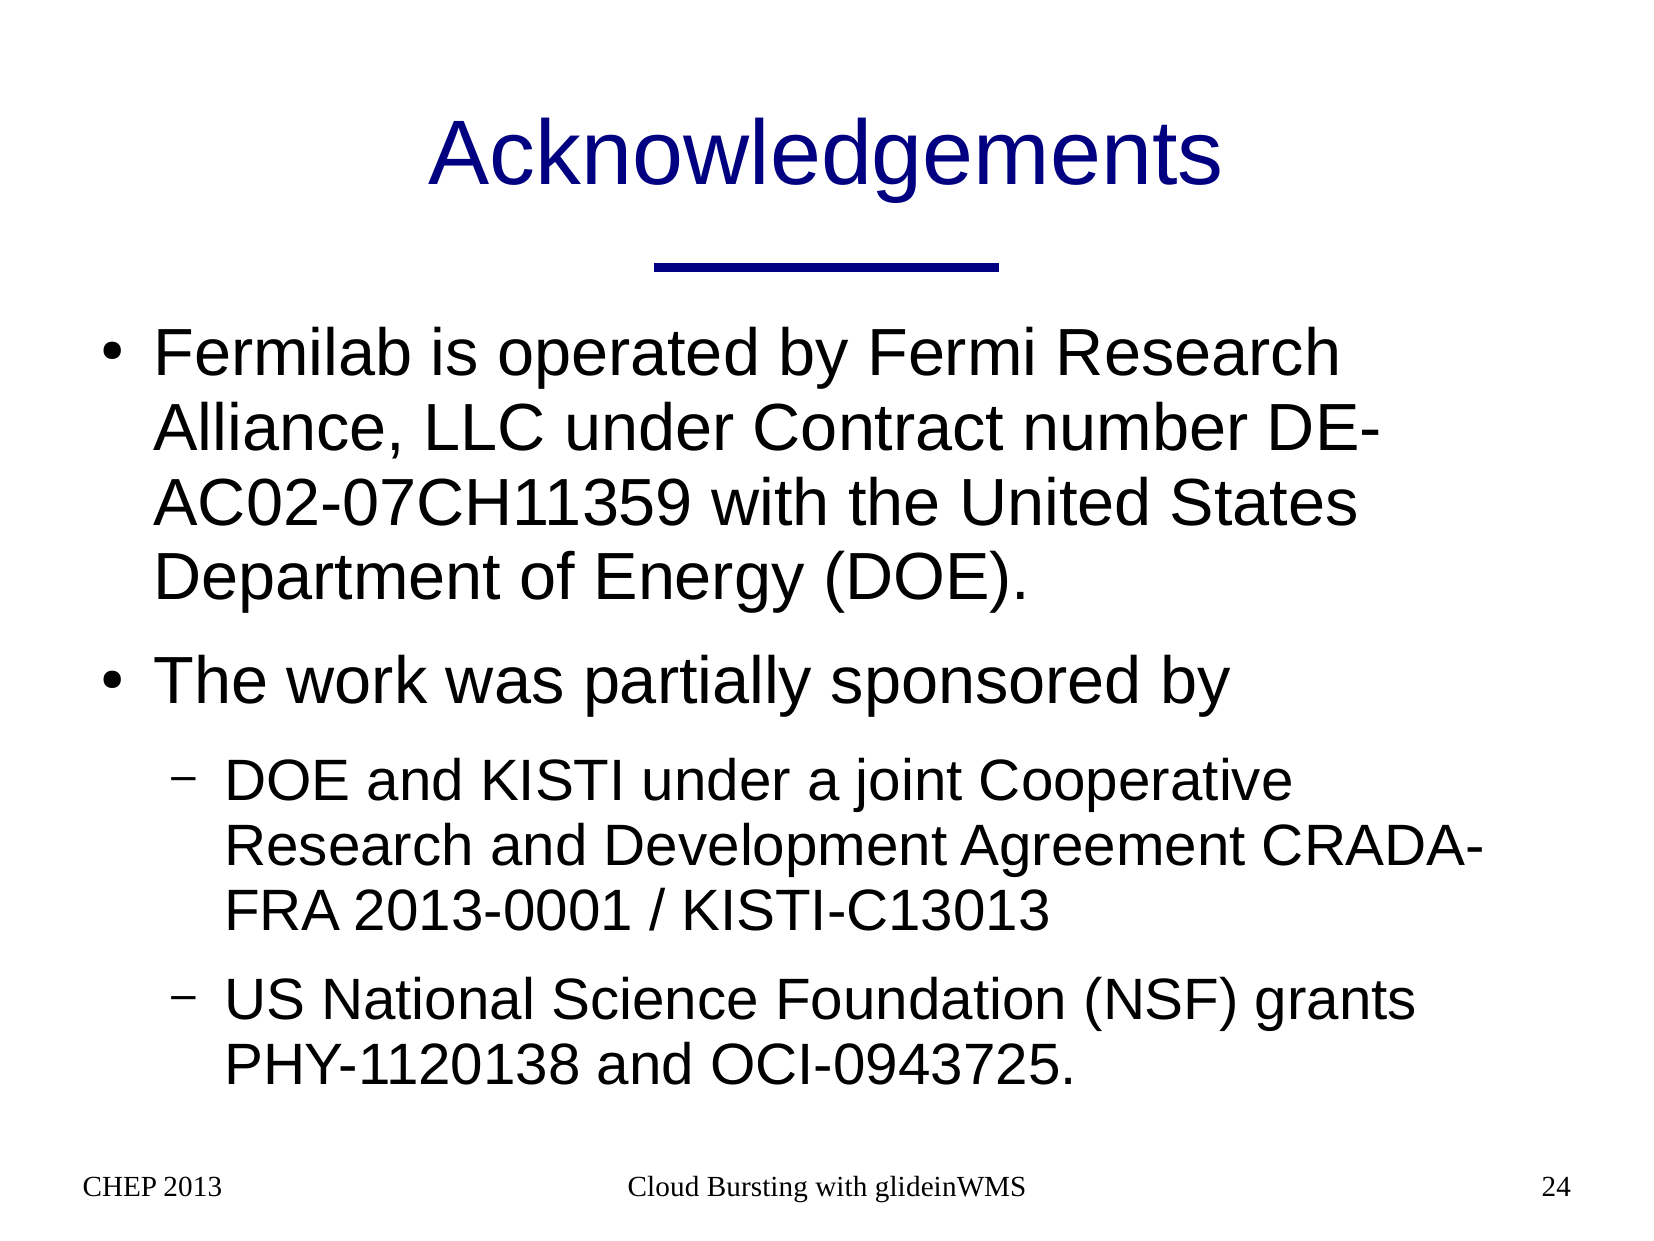

# Acknowledgements
Fermilab is operated by Fermi Research Alliance, LLC under Contract number DE-AC02-07CH11359 with the United States Department of Energy (DOE).
The work was partially sponsored by
DOE and KISTI under a joint Cooperative Research and Development Agreement CRADA-FRA 2013-0001 / KISTI-C13013
US National Science Foundation (NSF) grants PHY-1120138 and OCI-0943725.
CHEP 2013
Cloud Bursting with glideinWMS
24